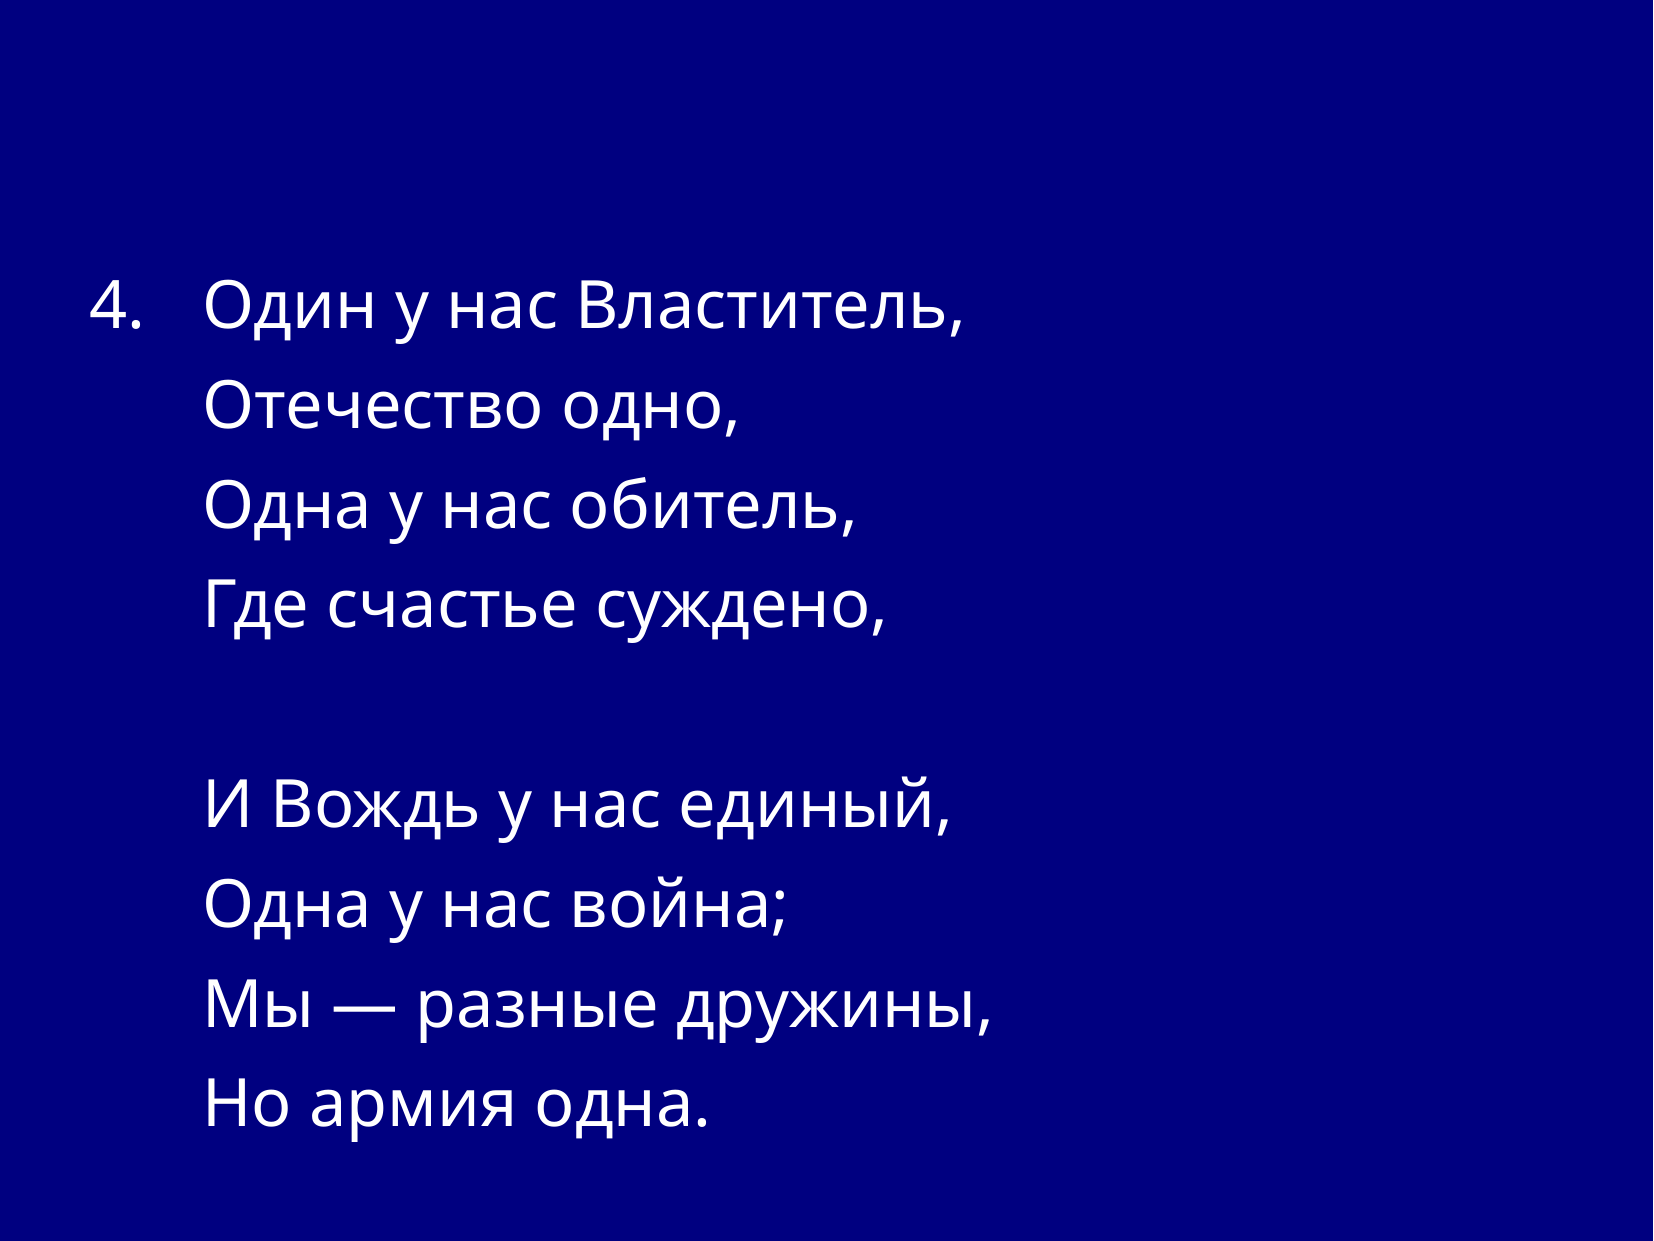

4.	Один у нас Властитель,
	Отечество одно,
	Одна у нас обитель,
	Где счастье суждено,
	И Вождь у нас единый,
	Одна у нас война;
	Мы — разные дружины,
	Но армия одна.